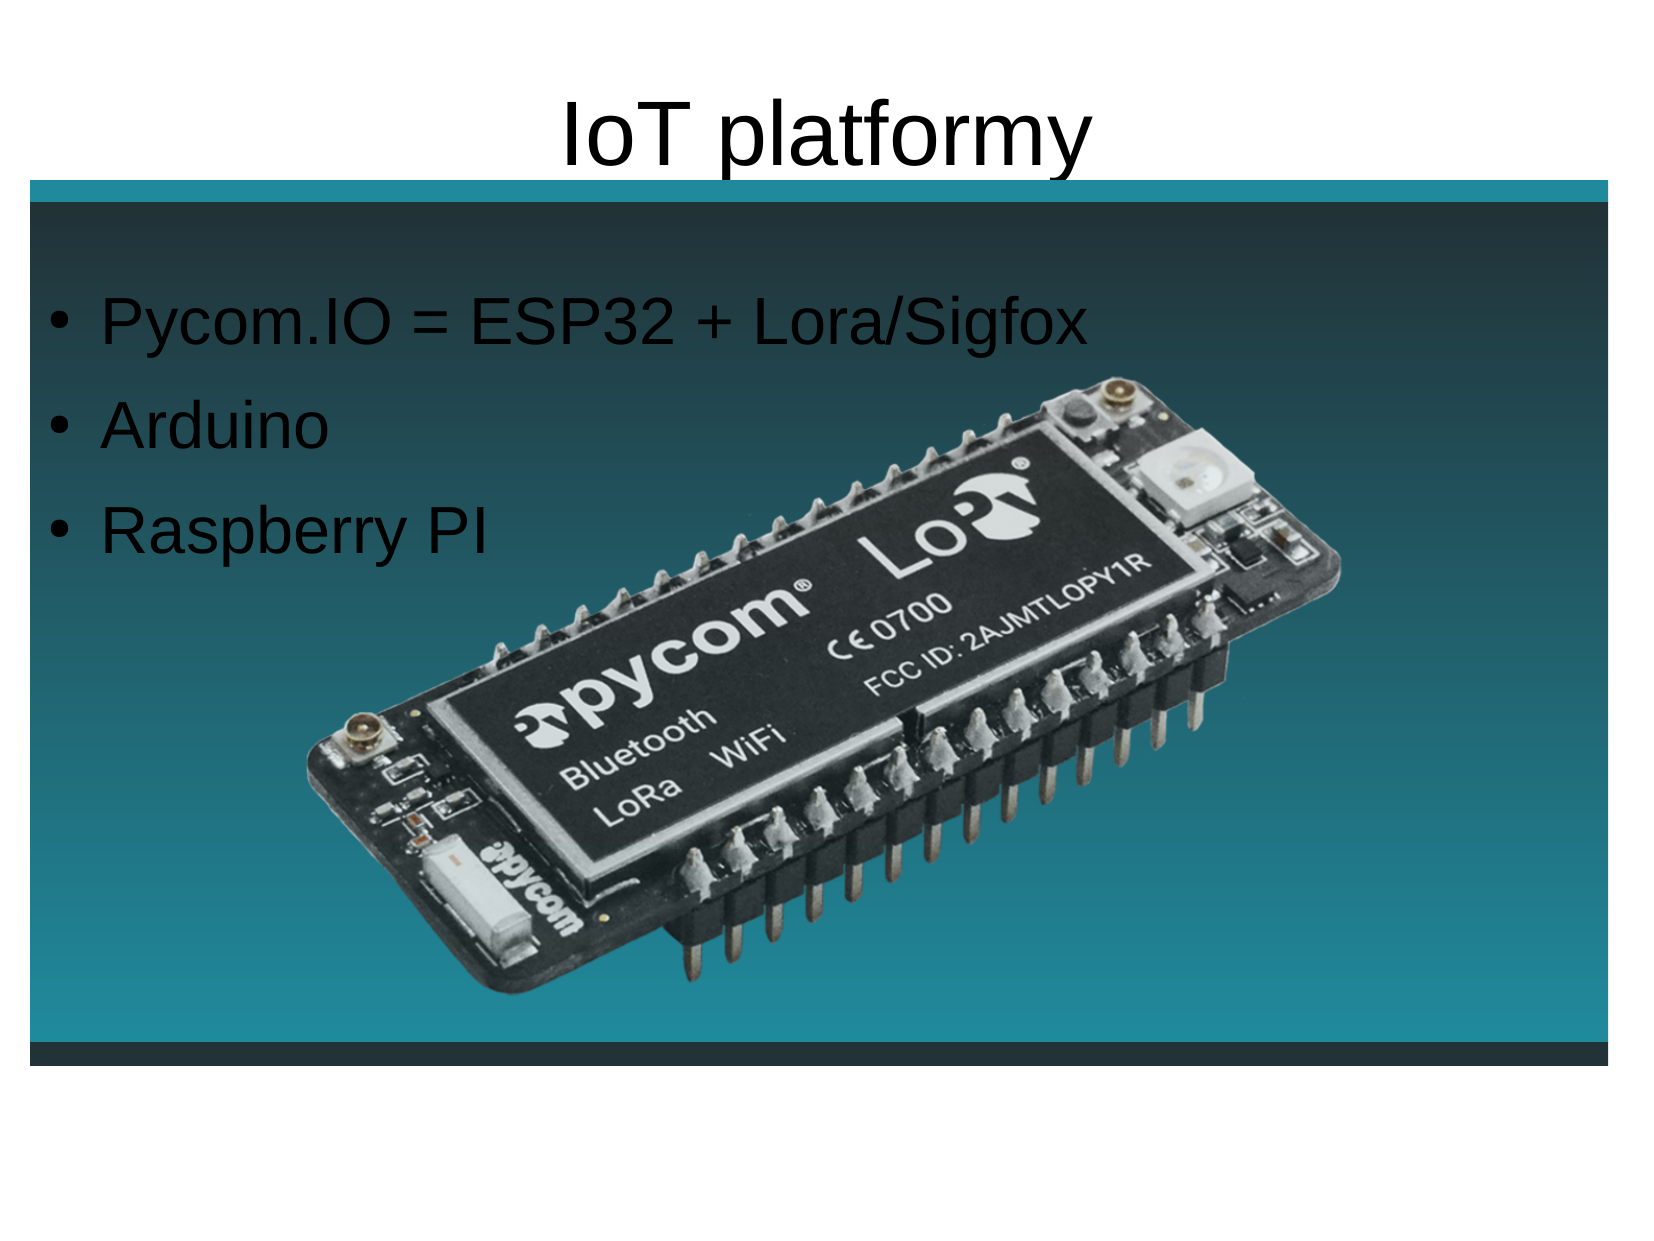

# IoT platformy
Pycom.IO = ESP32 + Lora/Sigfox
Arduino
Raspberry PI